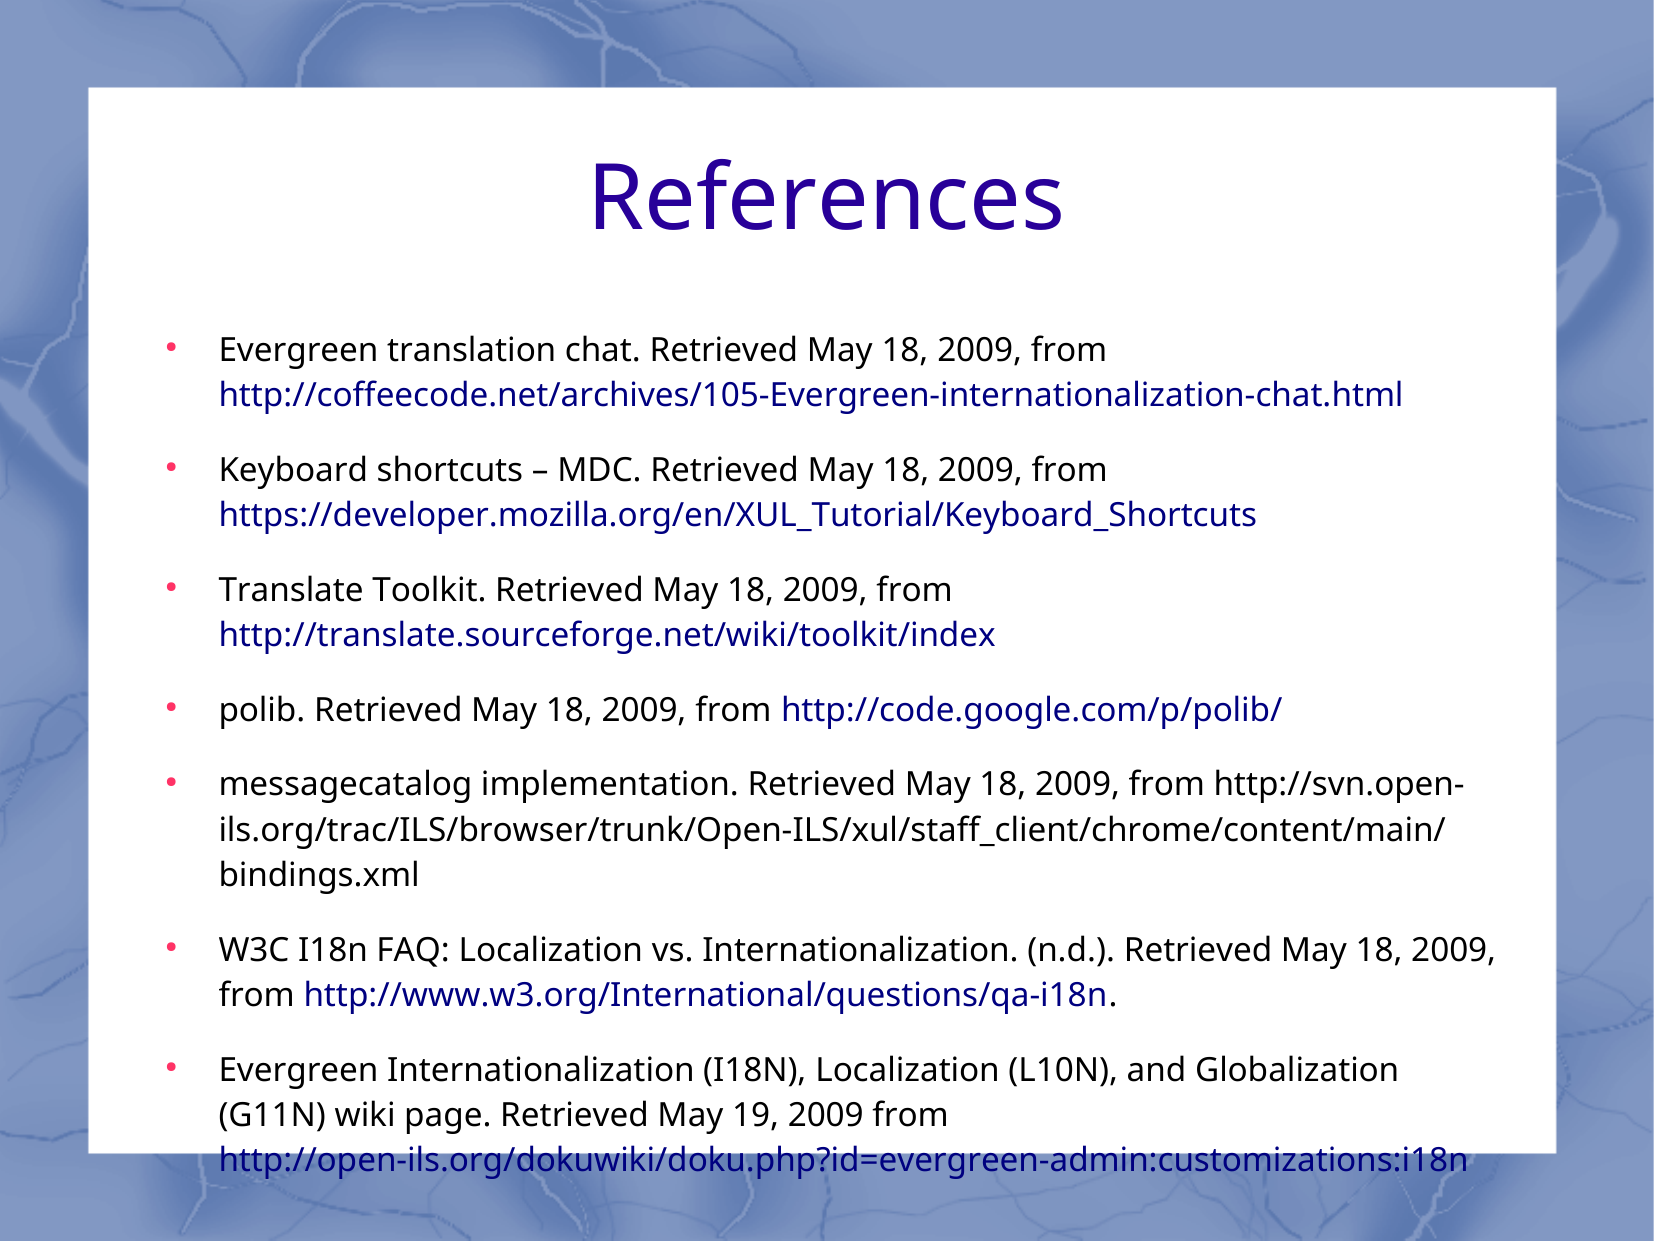

# References
Evergreen translation chat. Retrieved May 18, 2009, from http://coffeecode.net/archives/105-Evergreen-internationalization-chat.html
Keyboard shortcuts – MDC. Retrieved May 18, 2009, from https://developer.mozilla.org/en/XUL_Tutorial/Keyboard_Shortcuts
Translate Toolkit. Retrieved May 18, 2009, from http://translate.sourceforge.net/wiki/toolkit/index
polib. Retrieved May 18, 2009, from http://code.google.com/p/polib/
messagecatalog implementation. Retrieved May 18, 2009, from http://svn.open-ils.org/trac/ILS/browser/trunk/Open-ILS/xul/staff_client/chrome/content/main/bindings.xml
W3C I18n FAQ: Localization vs. Internationalization. (n.d.). Retrieved May 18, 2009, from http://www.w3.org/International/questions/qa-i18n.
Evergreen Internationalization (I18N), Localization (L10N), and Globalization (G11N) wiki page. Retrieved May 19, 2009 from http://open-ils.org/dokuwiki/doku.php?id=evergreen-admin:customizations:i18n